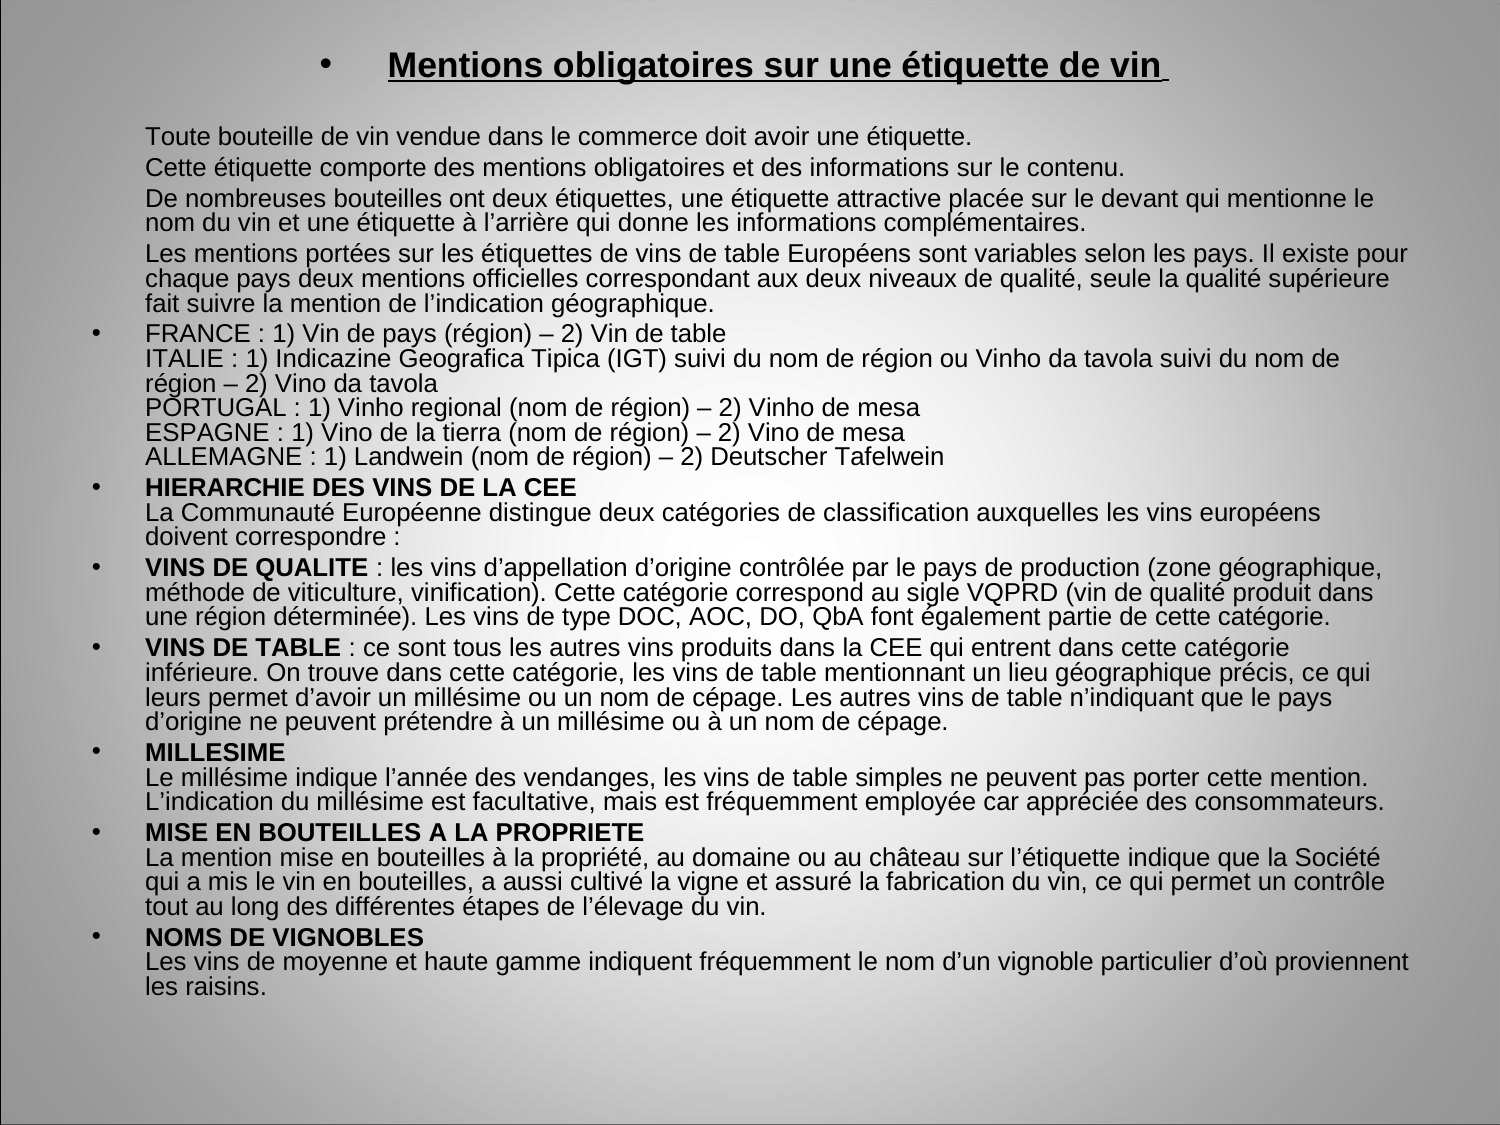

# Mentions obligatoires sur une étiquette de vin
	Toute bouteille de vin vendue dans le commerce doit avoir une étiquette.
	Cette étiquette comporte des mentions obligatoires et des informations sur le contenu.
	De nombreuses bouteilles ont deux étiquettes, une étiquette attractive placée sur le devant qui mentionne le nom du vin et une étiquette à l’arrière qui donne les informations complémentaires.
	Les mentions portées sur les étiquettes de vins de table Européens sont variables selon les pays. Il existe pour chaque pays deux mentions officielles correspondant aux deux niveaux de qualité, seule la qualité supérieure fait suivre la mention de l’indication géographique.
FRANCE : 1) Vin de pays (région) – 2) Vin de table
ITALIE : 1) Indicazine Geografica Tipica (IGT) suivi du nom de région ou Vinho da tavola suivi du nom de région – 2) Vino da tavola
PORTUGAL : 1) Vinho regional (nom de région) – 2) Vinho de mesa
ESPAGNE : 1) Vino de la tierra (nom de région) – 2) Vino de mesa
ALLEMAGNE : 1) Landwein (nom de région) – 2) Deutscher Tafelwein
HIERARCHIE DES VINS DE LA CEE
La Communauté Européenne distingue deux catégories de classification auxquelles les vins européens doivent correspondre :
VINS DE QUALITE : les vins d’appellation d’origine contrôlée par le pays de production (zone géographique, méthode de viticulture, vinification). Cette catégorie correspond au sigle VQPRD (vin de qualité produit dans une région déterminée). Les vins de type DOC, AOC, DO, QbA font également partie de cette catégorie.
VINS DE TABLE : ce sont tous les autres vins produits dans la CEE qui entrent dans cette catégorie inférieure. On trouve dans cette catégorie, les vins de table mentionnant un lieu géographique précis, ce qui leurs permet d’avoir un millésime ou un nom de cépage. Les autres vins de table n’indiquant que le pays d’origine ne peuvent prétendre à un millésime ou à un nom de cépage.
MILLESIME
Le millésime indique l’année des vendanges, les vins de table simples ne peuvent pas porter cette mention. L’indication du millésime est facultative, mais est fréquemment employée car appréciée des consommateurs.
MISE EN BOUTEILLES A LA PROPRIETE
La mention mise en bouteilles à la propriété, au domaine ou au château sur l’étiquette indique que la Société qui a mis le vin en bouteilles, a aussi cultivé la vigne et assuré la fabrication du vin, ce qui permet un contrôle tout au long des différentes étapes de l’élevage du vin.
NOMS DE VIGNOBLES
Les vins de moyenne et haute gamme indiquent fréquemment le nom d’un vignoble particulier d’où proviennent les raisins.